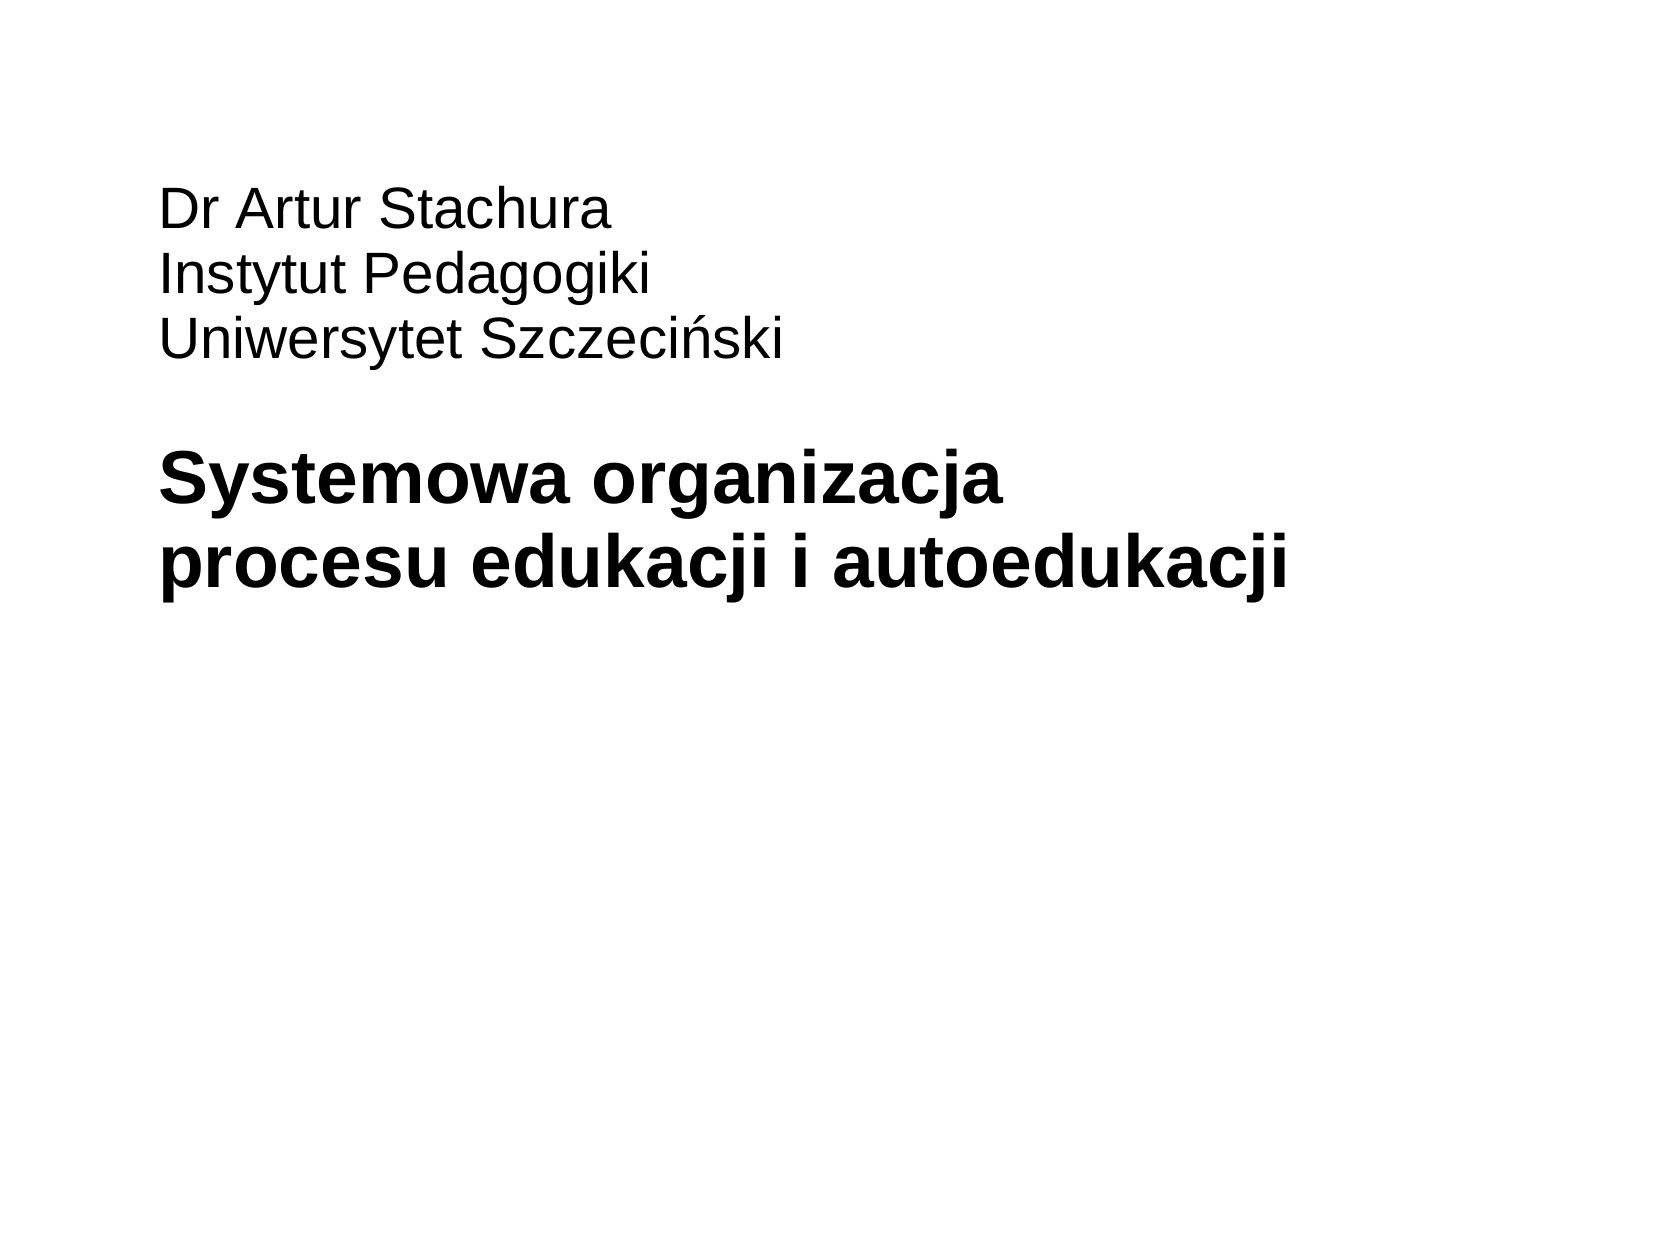

Dr Artur Stachura
Instytut Pedagogiki
Uniwersytet Szczeciński
Systemowa organizacja
procesu edukacji i autoedukacji